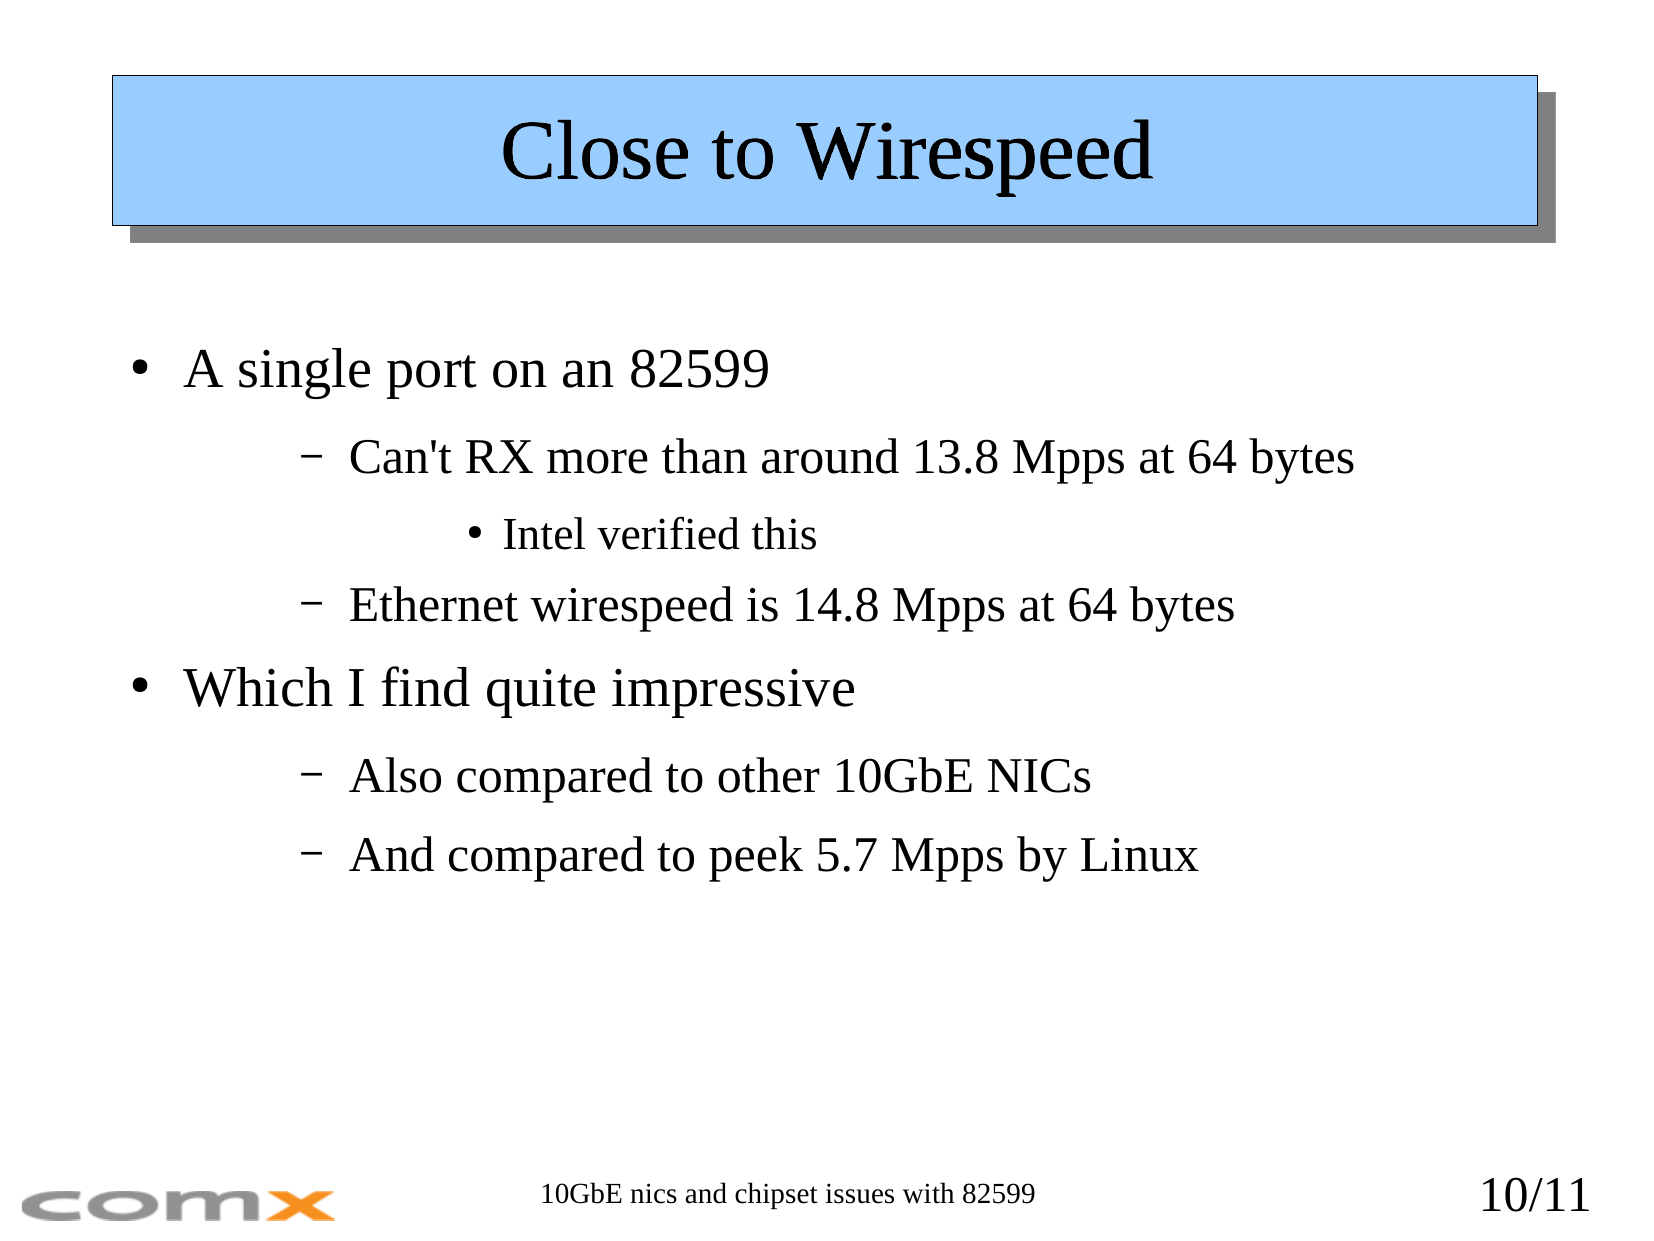

# Close to Wirespeed
A single port on an 82599
Can't RX more than around 13.8 Mpps at 64 bytes
Intel verified this
Ethernet wirespeed is 14.8 Mpps at 64 bytes
Which I find quite impressive
Also compared to other 10GbE NICs
And compared to peek 5.7 Mpps by Linux